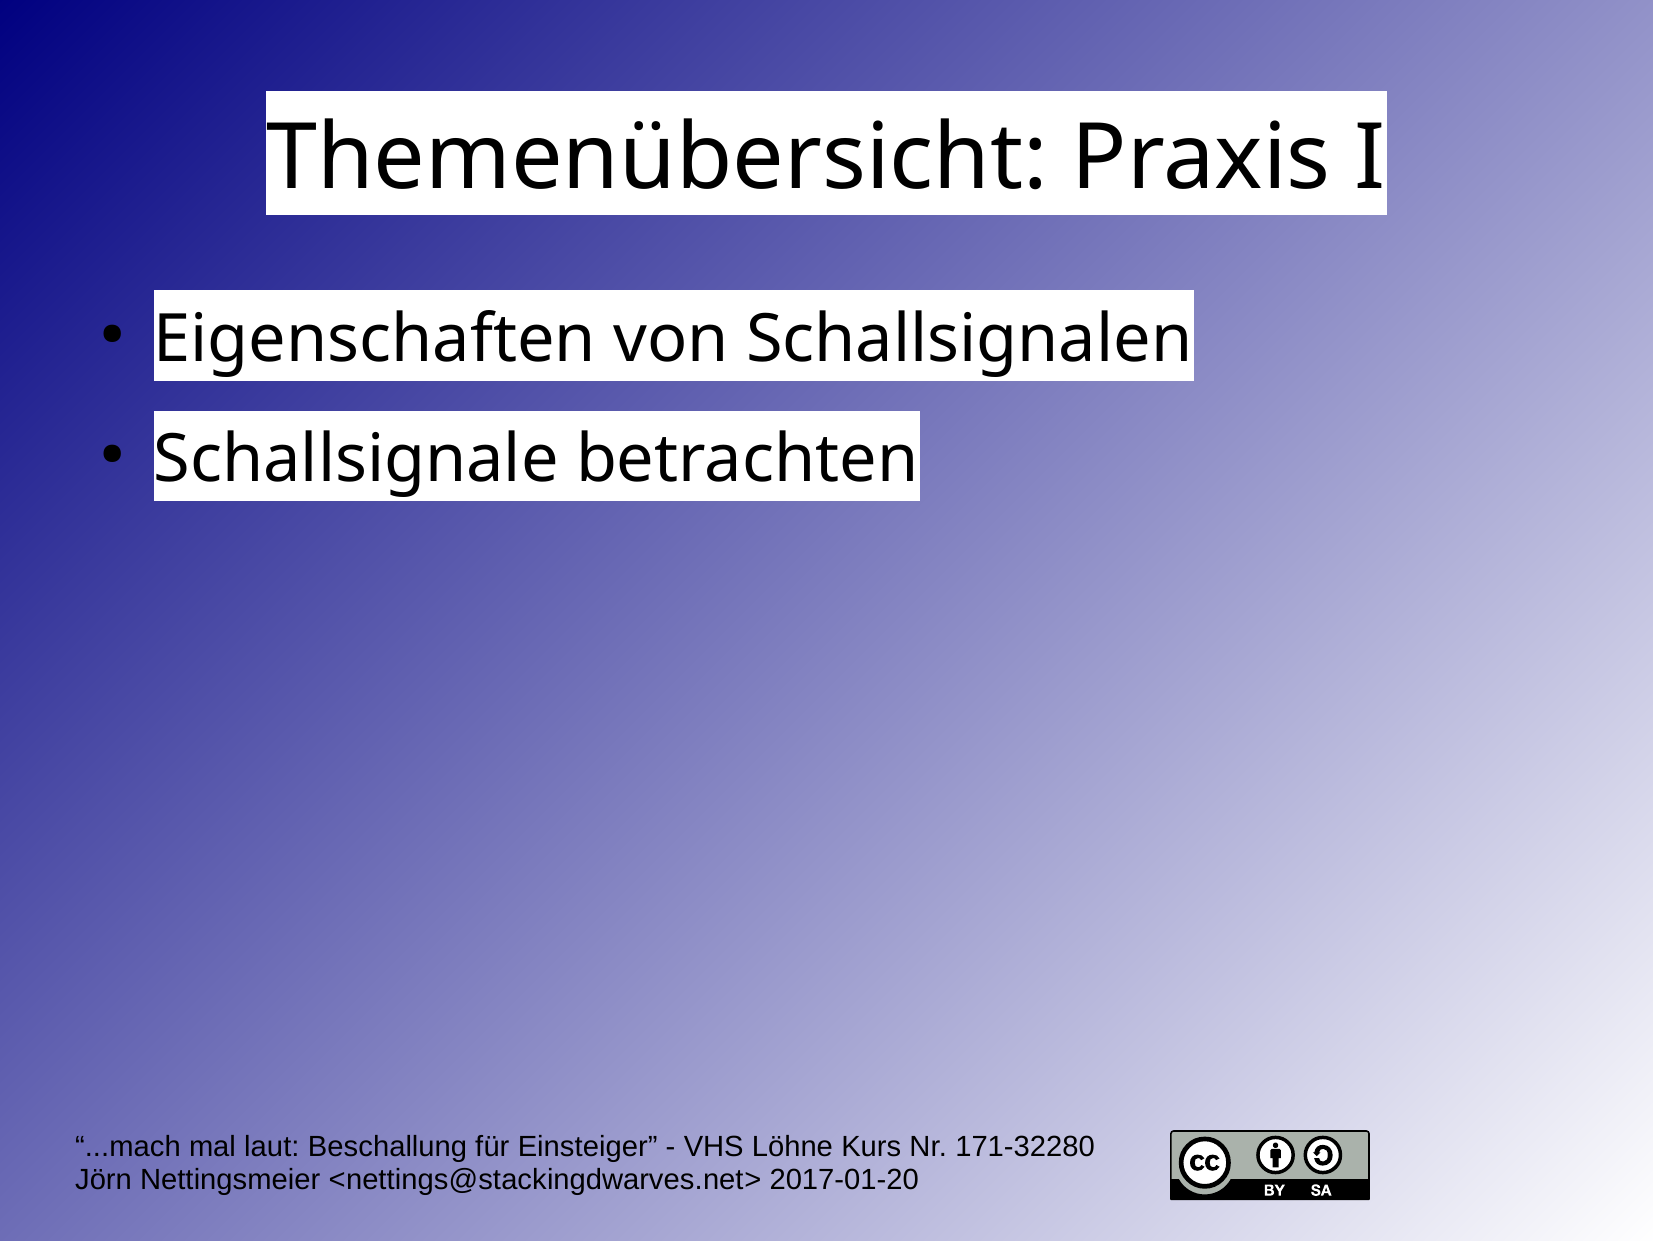

# Themenübersicht: Praxis I
Eigenschaften von Schallsignalen
Schallsignale betrachten